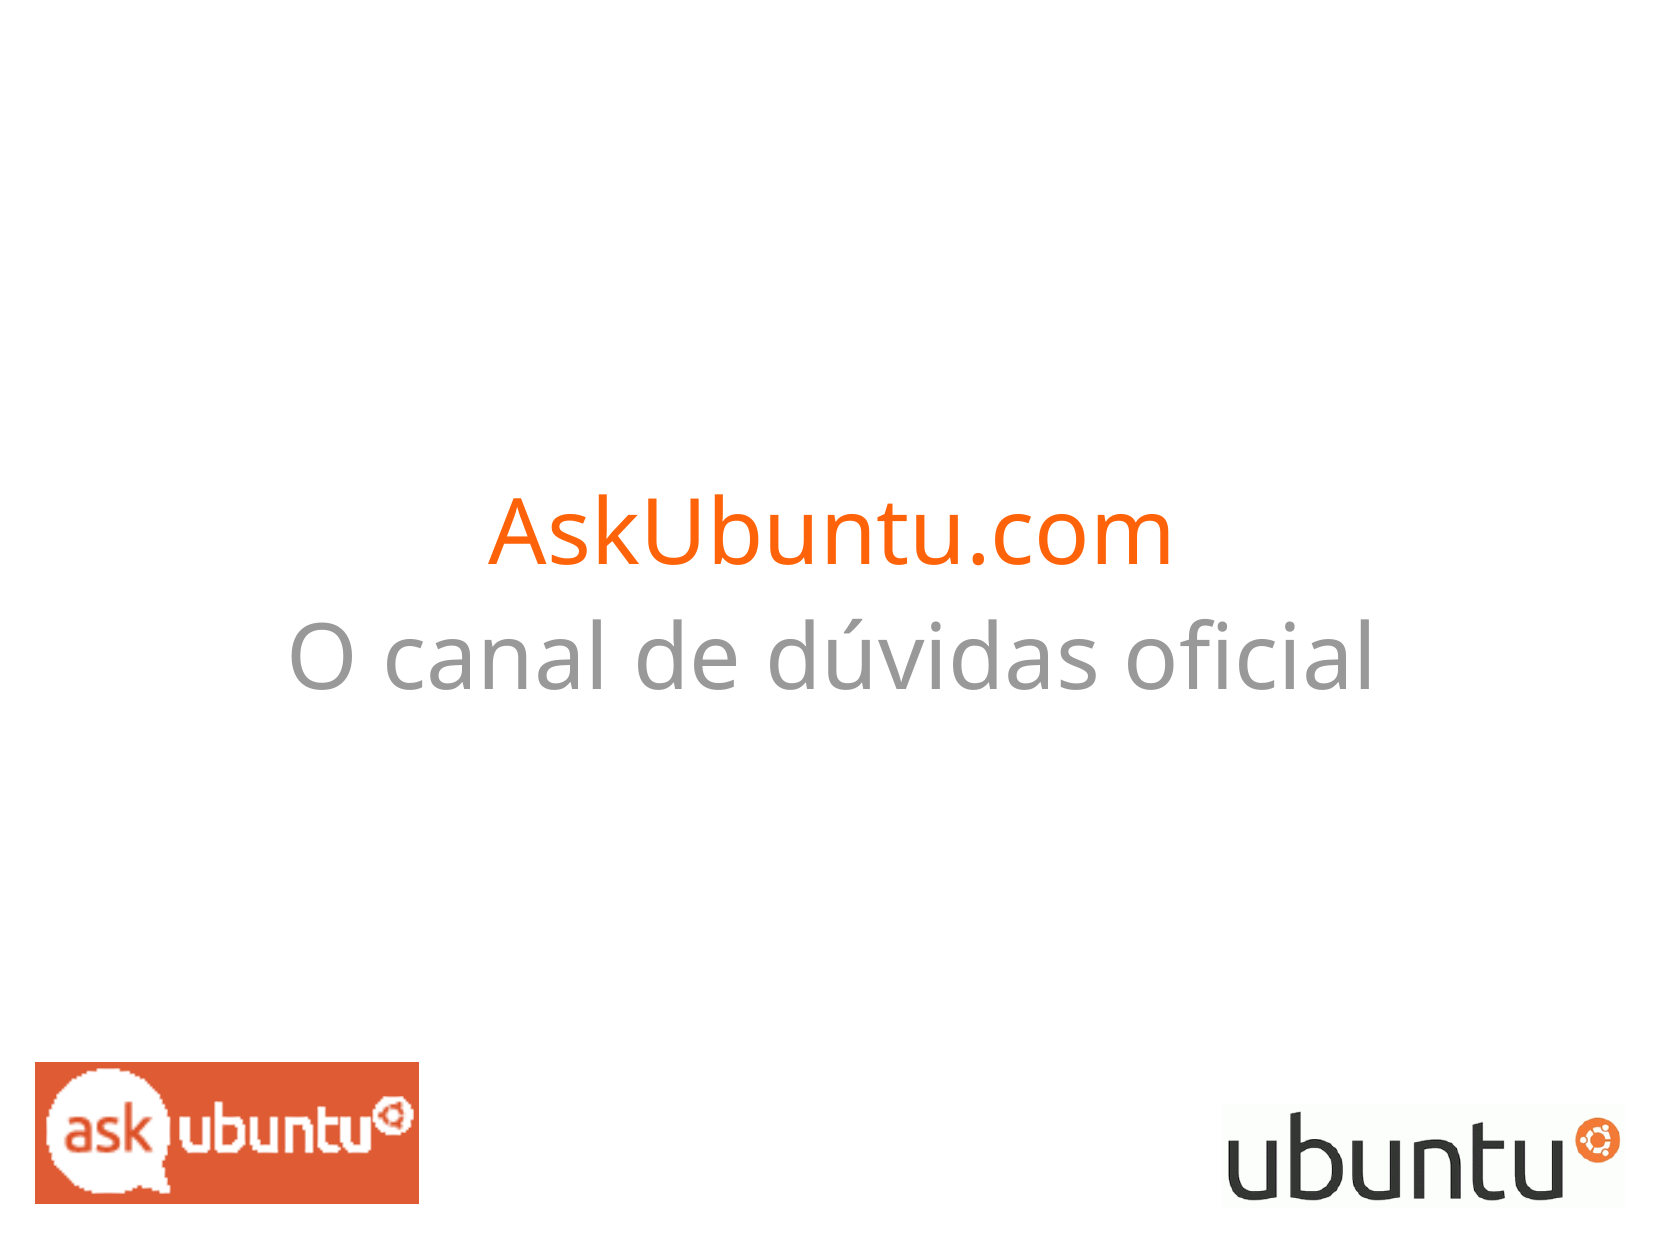

# AskUbuntu.com O canal de dúvidas oficial